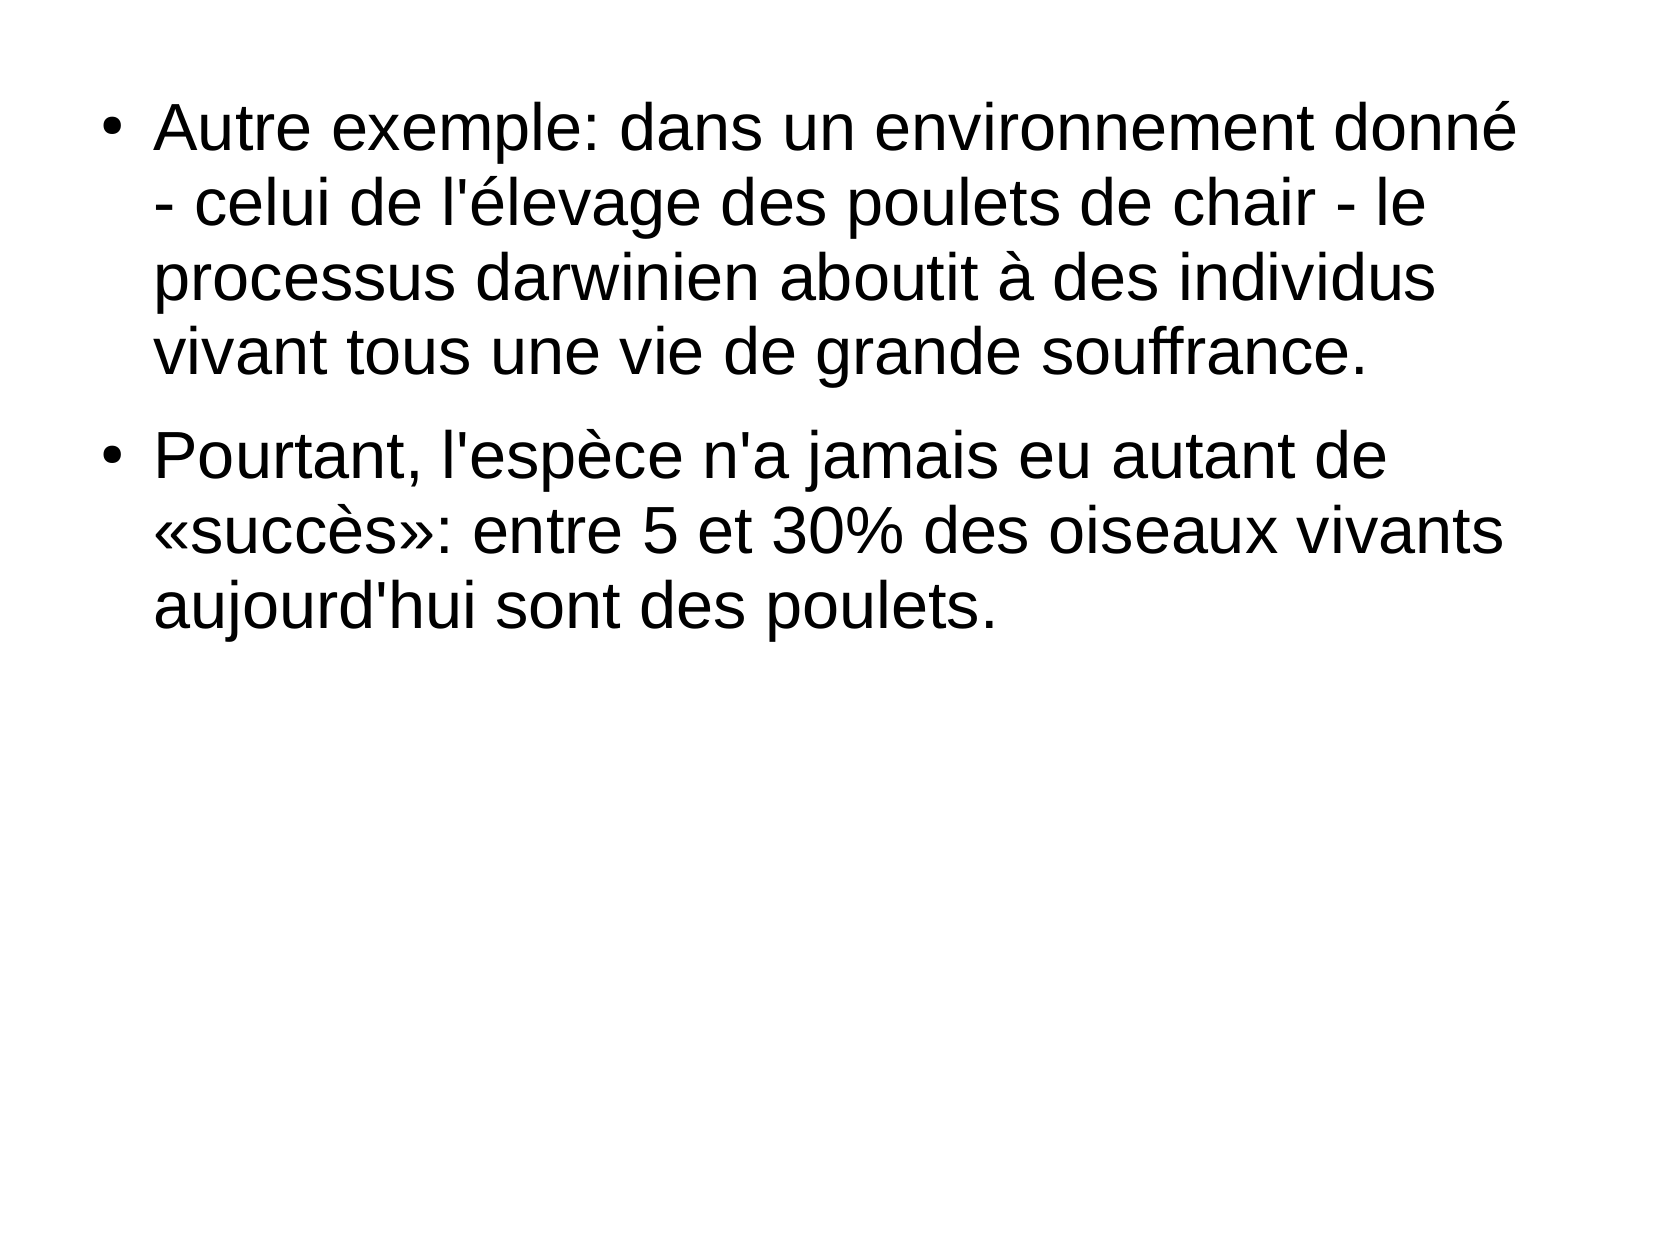

# Autre exemple: dans un environnement donné - celui de l'élevage des poulets de chair - le processus darwinien aboutit à des individus vivant tous une vie de grande souffrance.
Pourtant, l'espèce n'a jamais eu autant de «succès»: entre 5 et 30% des oiseaux vivants aujourd'hui sont des poulets.